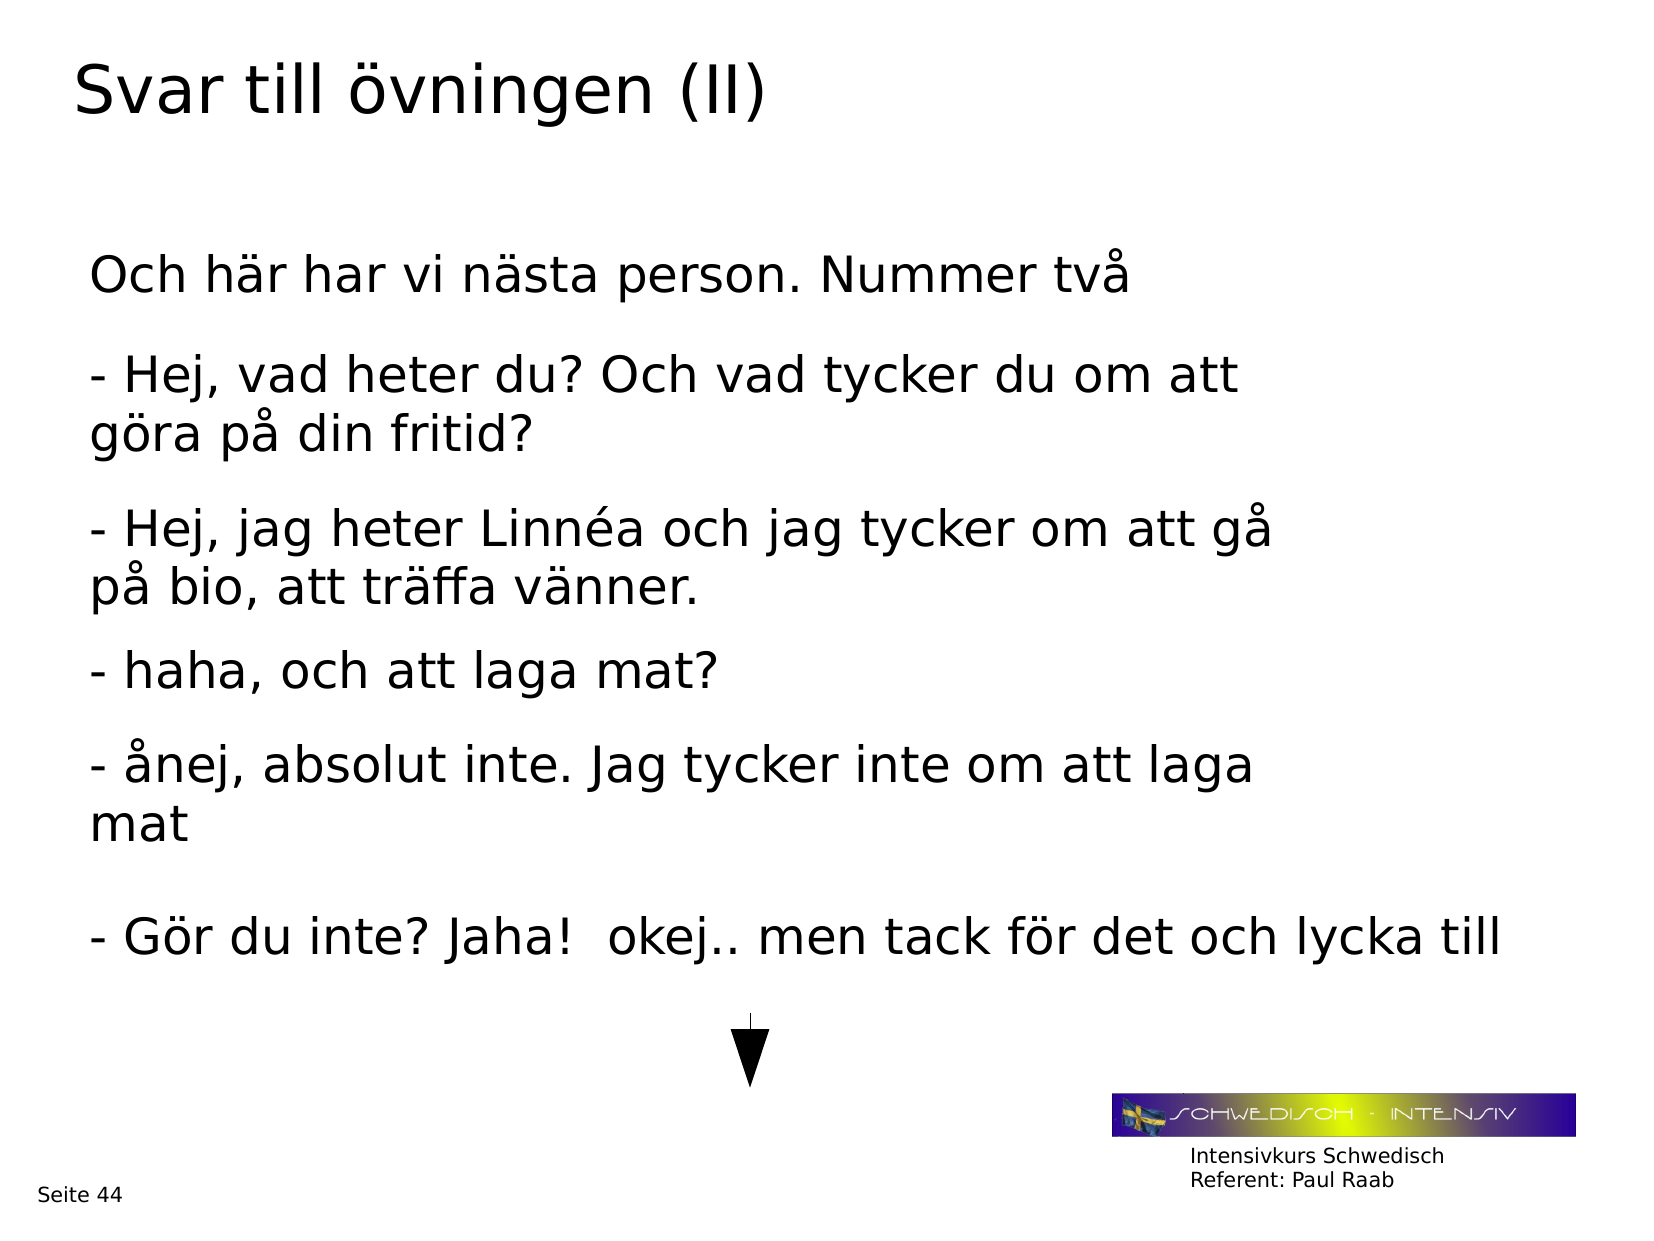

Svar till övningen (II)
Och här har vi nästa person. Nummer två
- Hej, vad heter du? Och vad tycker du om att göra på din fritid?
- Hej, jag heter Linnéa och jag tycker om att gå på bio, att träffa vänner.
- haha, och att laga mat?
- ånej, absolut inte. Jag tycker inte om att laga mat
- Gör du inte? Jaha! okej.. men tack för det och lycka till